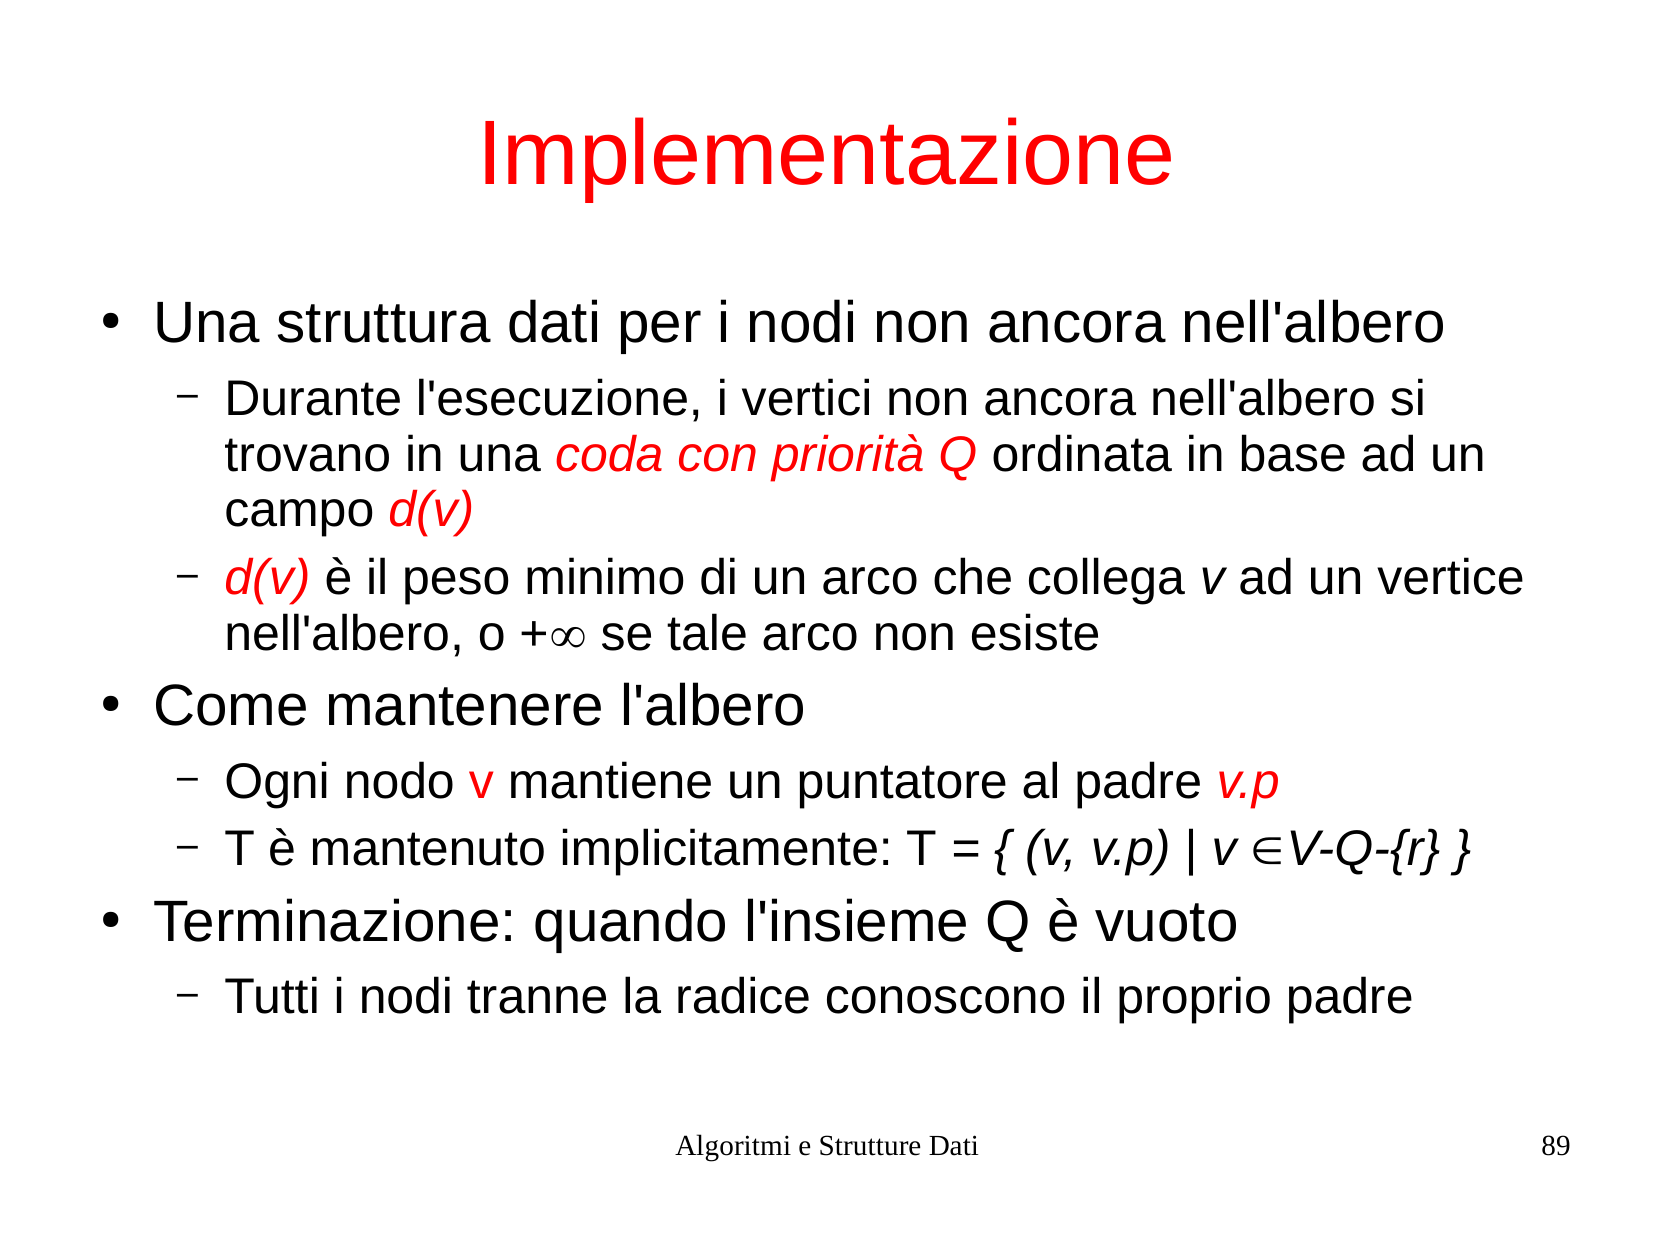

# Implementazione
Una struttura dati per i nodi non ancora nell'albero
Durante l'esecuzione, i vertici non ancora nell'albero si trovano in una coda con priorità Q ordinata in base ad un campo d(v)
d(v) è il peso minimo di un arco che collega v ad un vertice nell'albero, o + se tale arco non esiste
Come mantenere l'albero
Ogni nodo v mantiene un puntatore al padre v.p
T è mantenuto implicitamente: T = { (v, v.p) | v V-Q-{r} }
Terminazione: quando l'insieme Q è vuoto
Tutti i nodi tranne la radice conoscono il proprio padre
Algoritmi e Strutture Dati
89